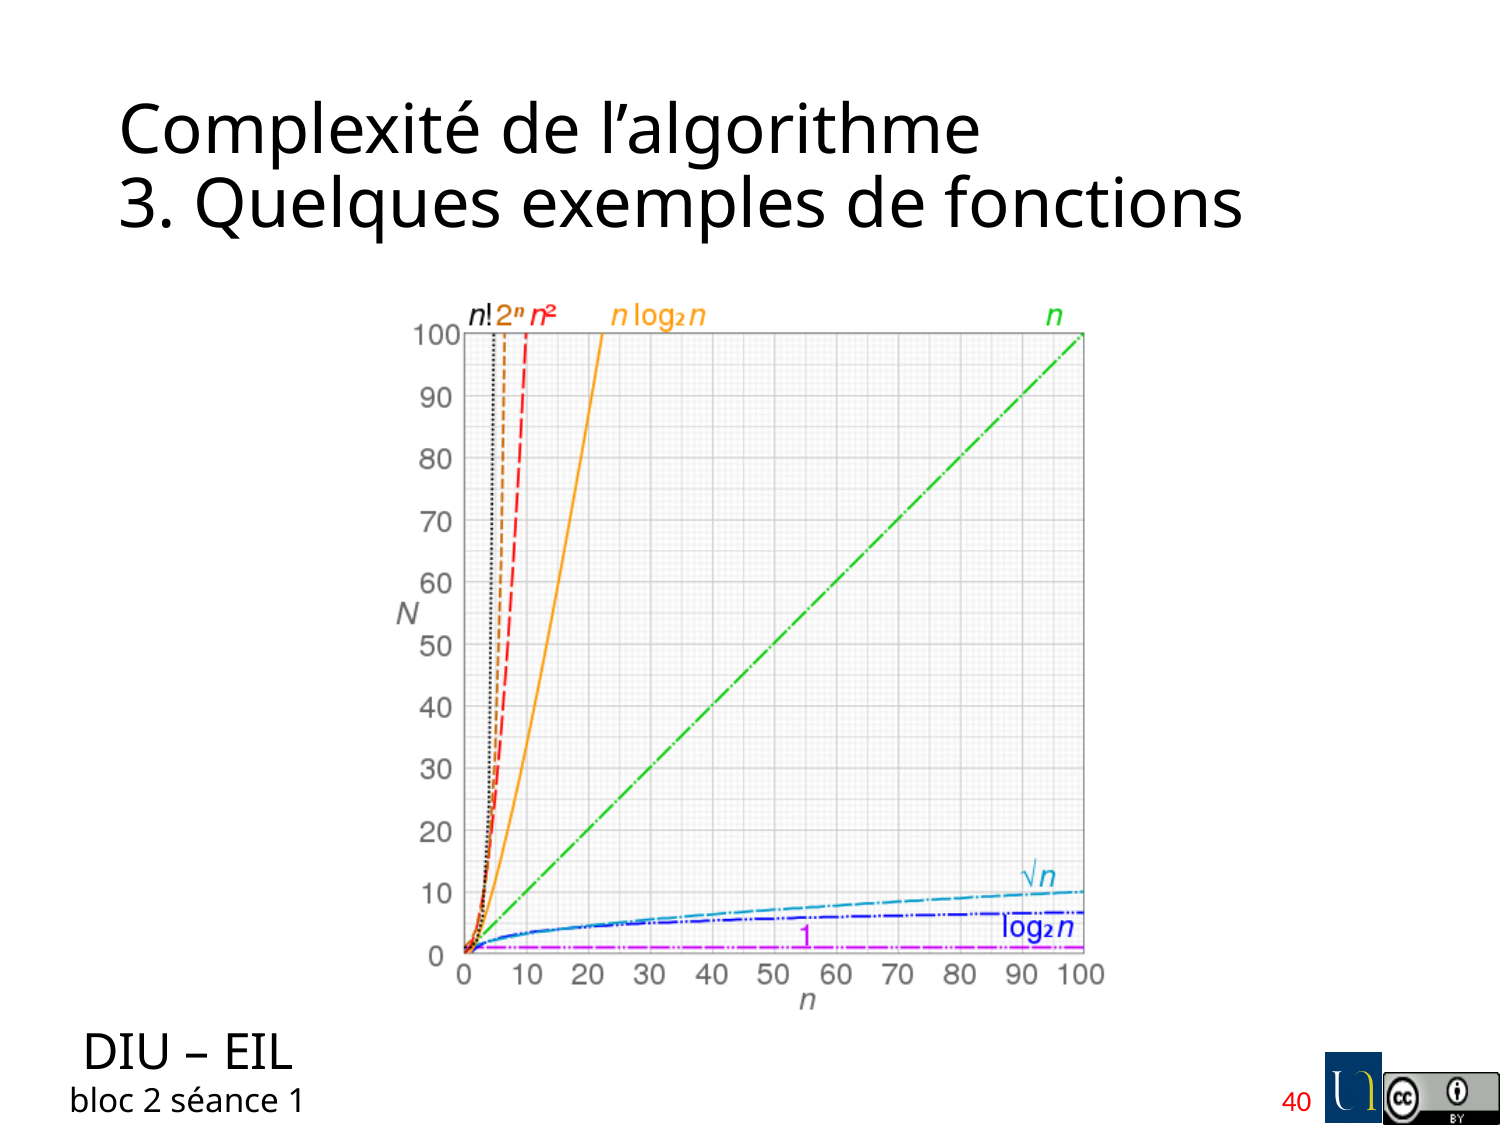

# Complexité de l’algorithme 3. Quelques exemples de fonctions